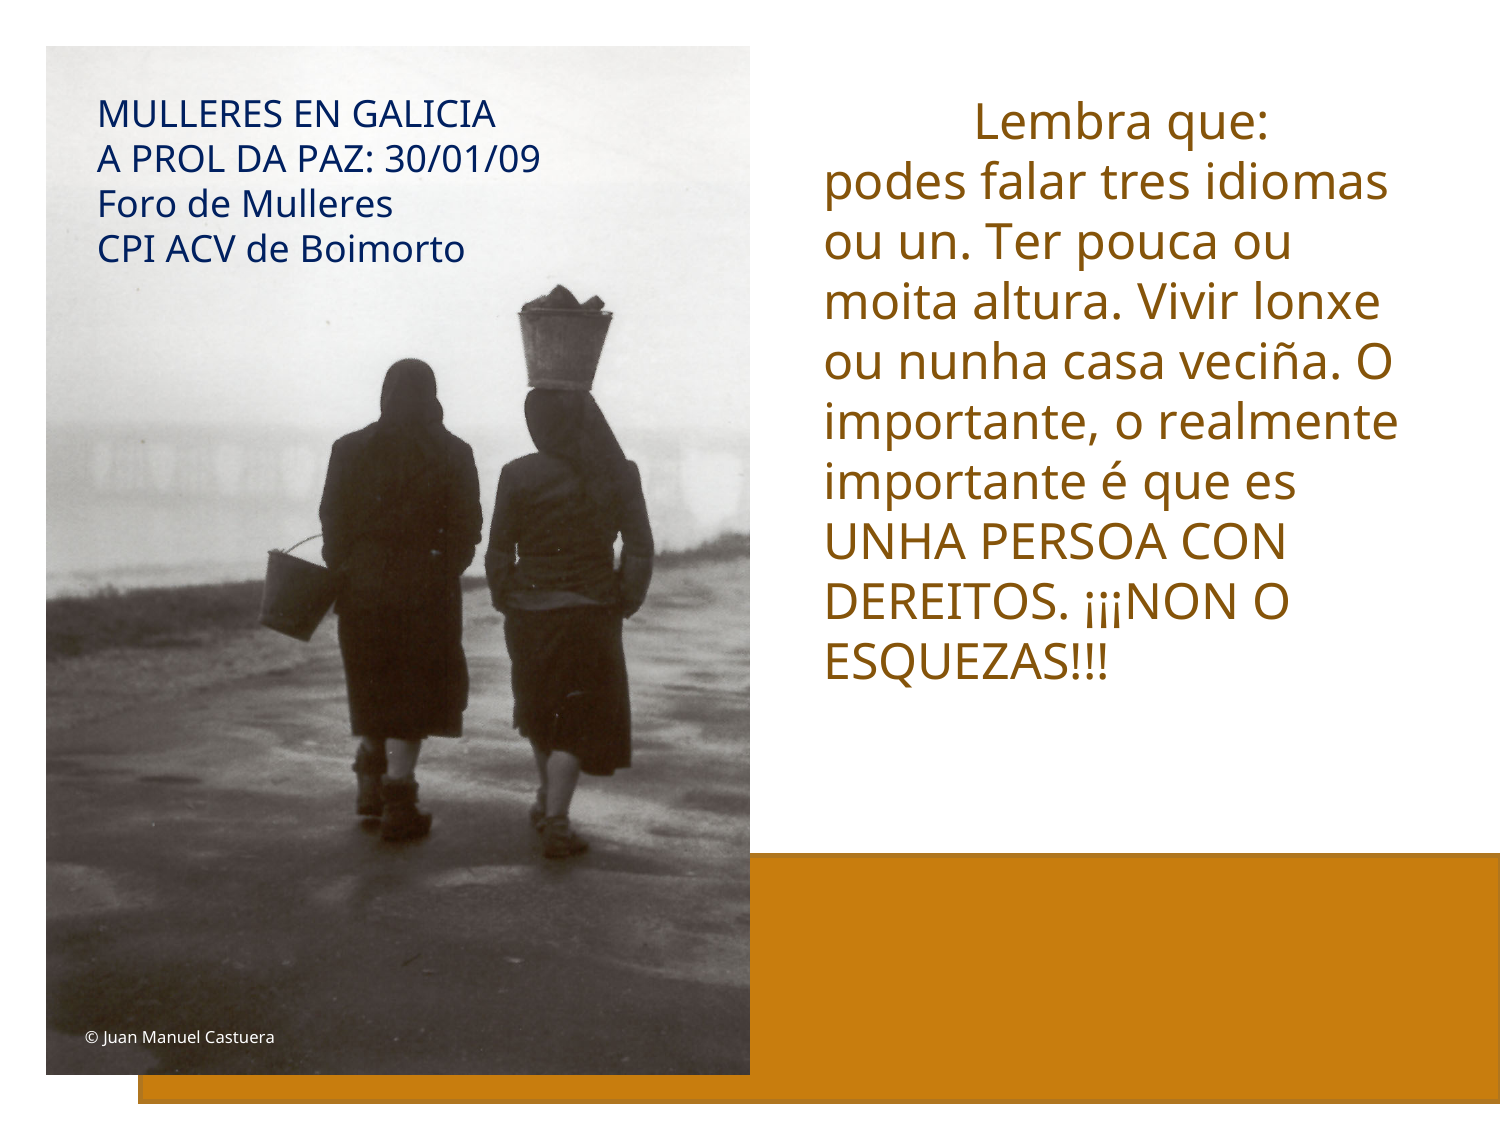

MULLERES EN GALICIA
A PROL DA PAZ: 30/01/09
Foro de Mulleres
CPI ACV de Boimorto
	Lembra que: podes falar tres idiomas ou un. Ter pouca ou moita altura. Vivir lonxe ou nunha casa veciña. O importante, o realmente importante é que es UNHA PERSOA CON DEREITOS. ¡¡¡NON O ESQUEZAS!!!
© Juan Manuel Castuera